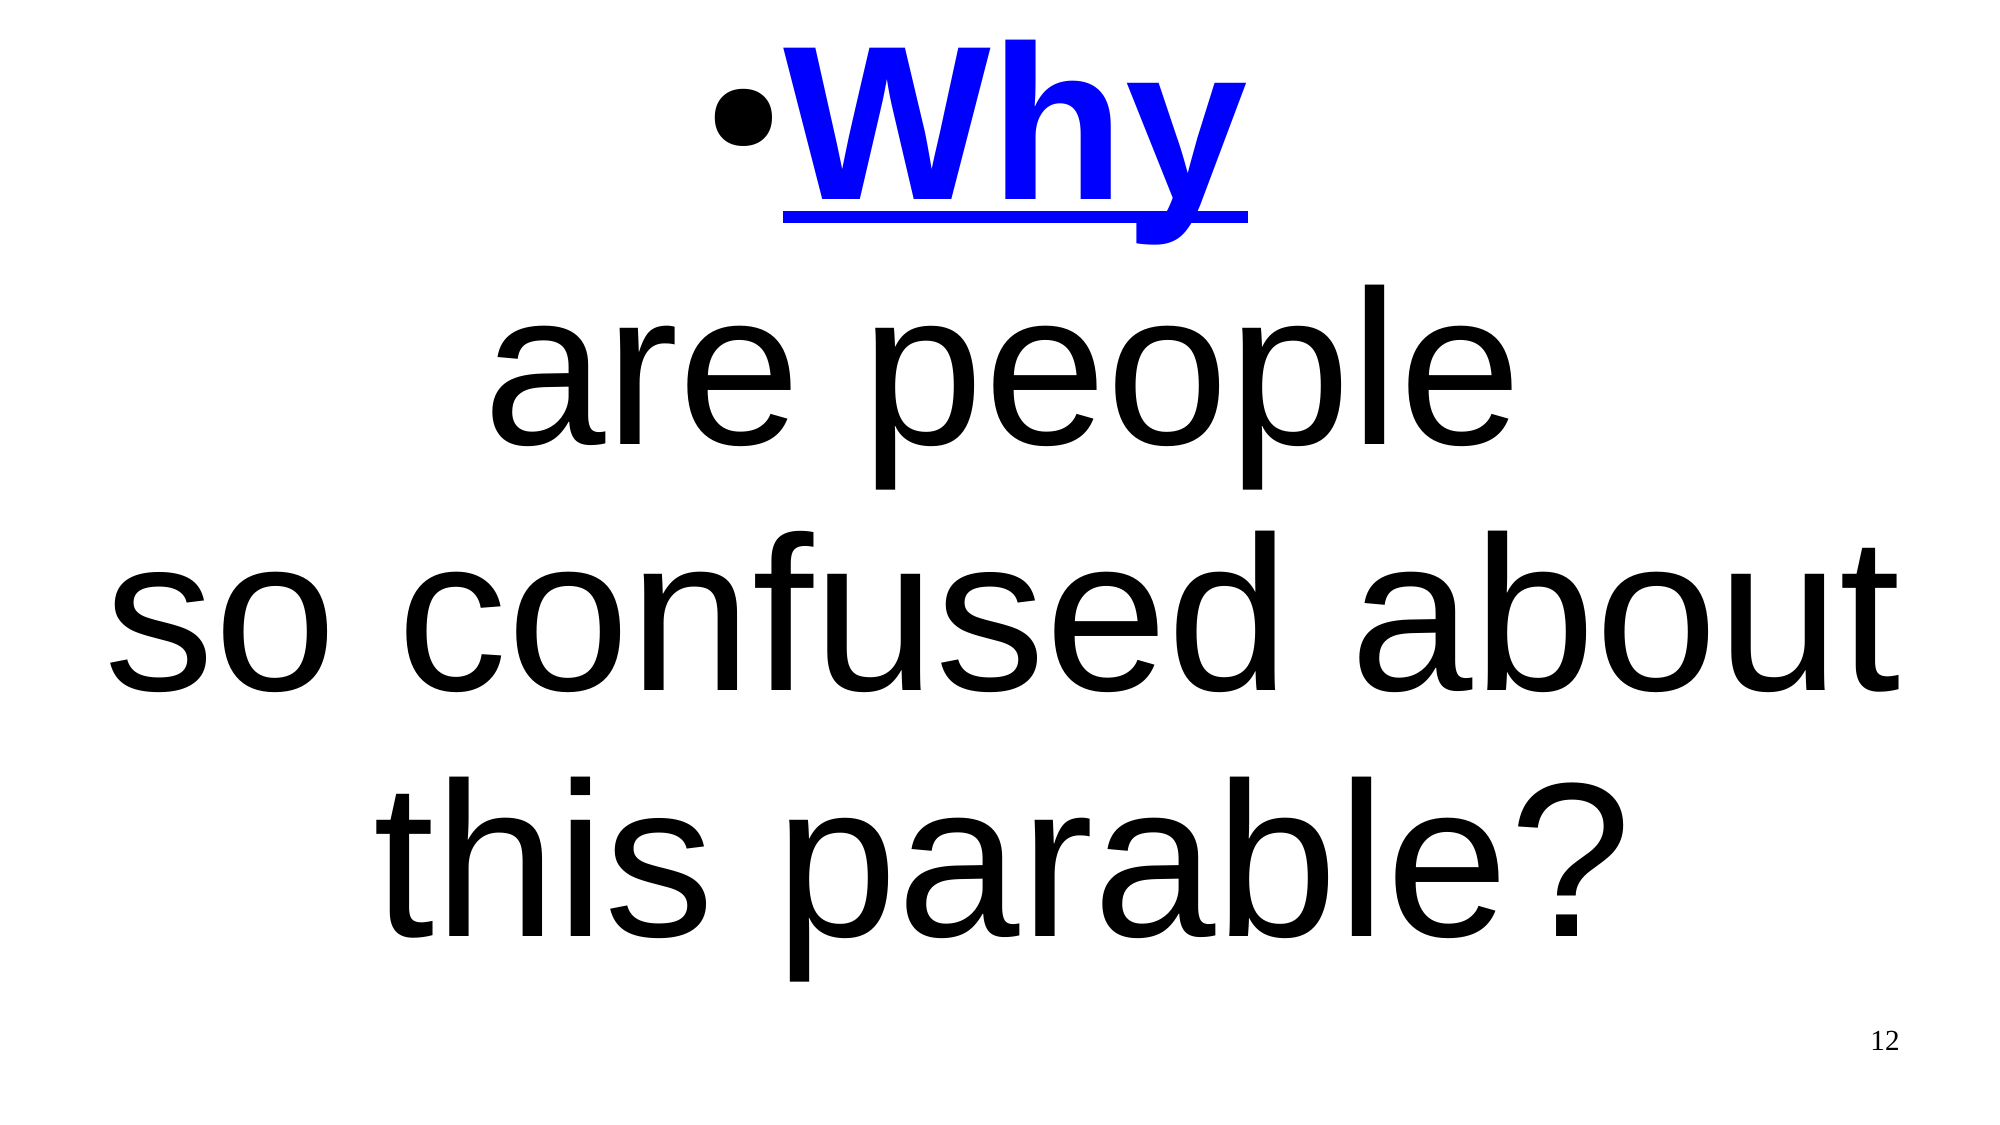

# Why are people so confused about this parable?
12